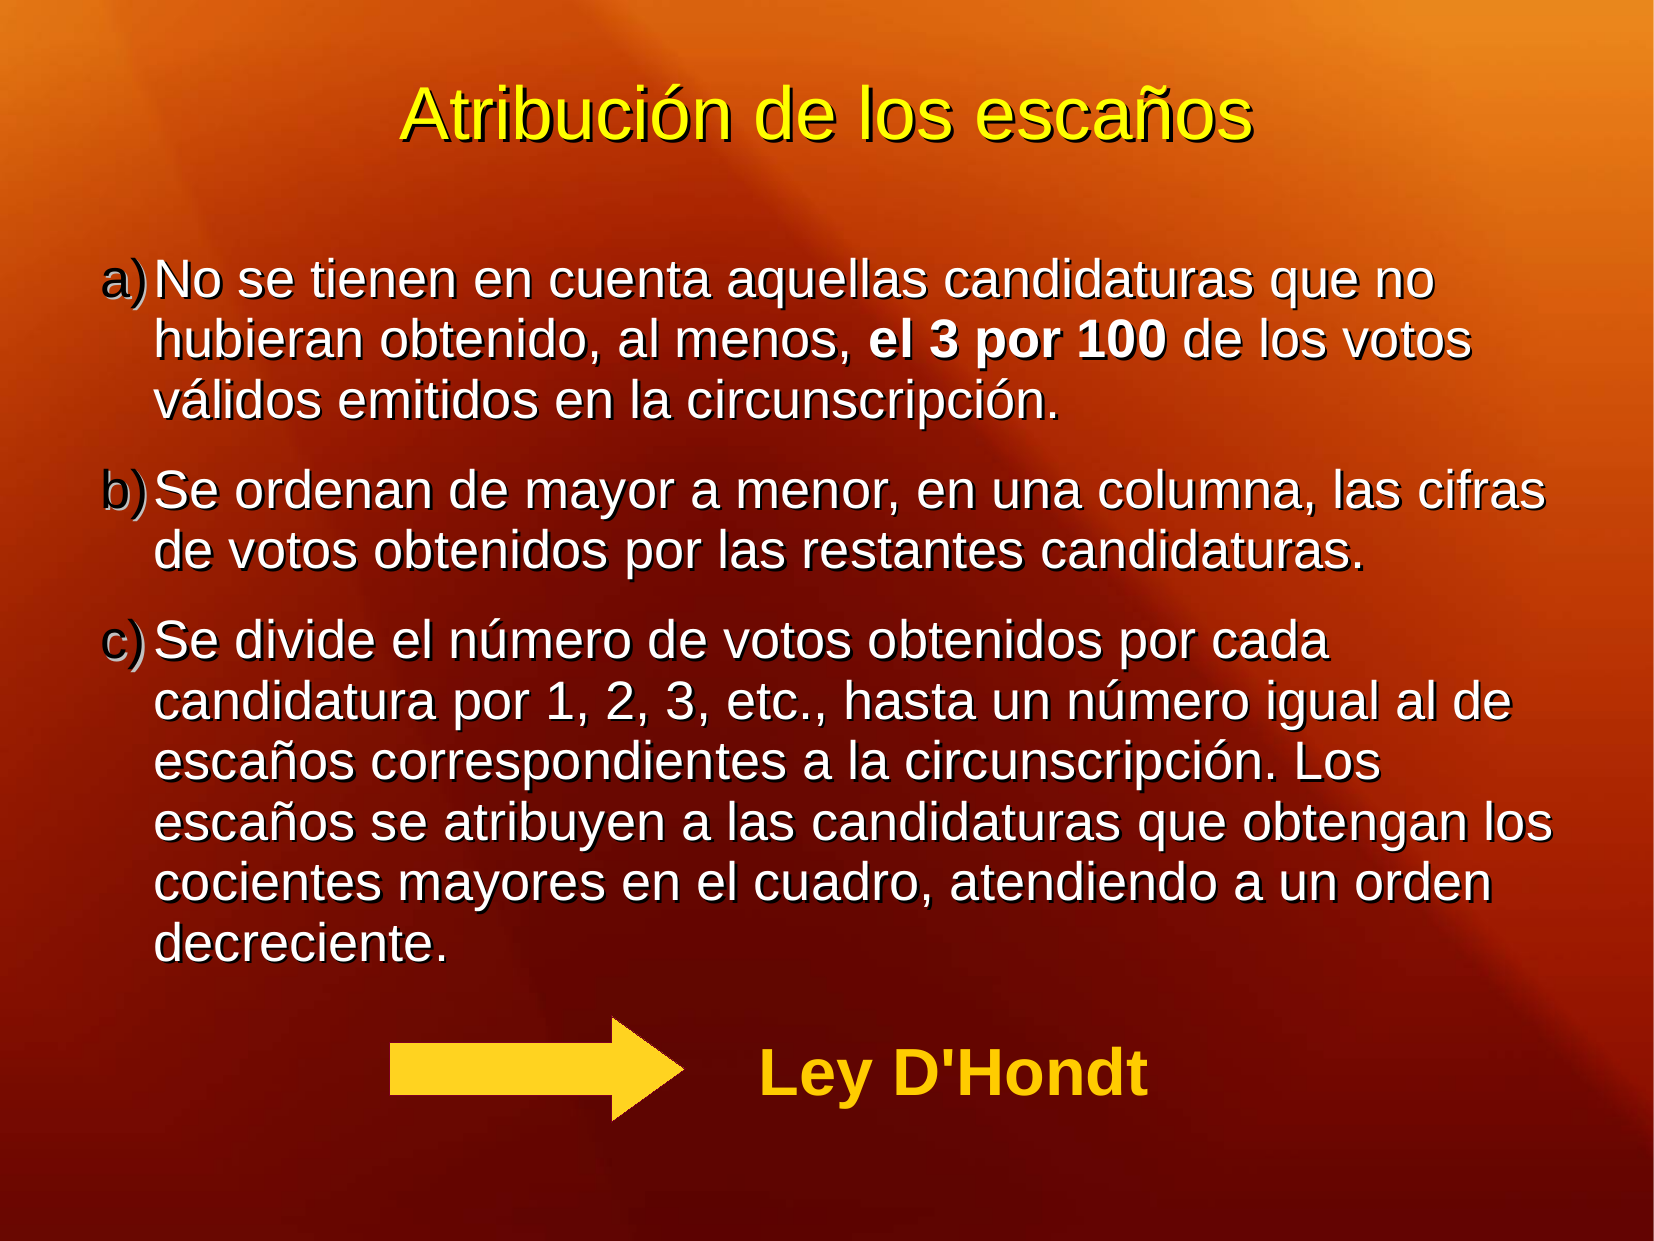

# Atribución de los escaños
No se tienen en cuenta aquellas candidaturas que no hubieran obtenido, al menos, el 3 por 100 de los votos válidos emitidos en la circunscripción.
Se ordenan de mayor a menor, en una columna, las cifras de votos obtenidos por las restantes candidaturas.
Se divide el número de votos obtenidos por cada candidatura por 1, 2, 3, etc., hasta un número igual al de escaños correspondientes a la circunscripción. Los escaños se atribuyen a las candidaturas que obtengan los cocientes mayores en el cuadro, atendiendo a un orden decreciente.
Ley D'Hondt